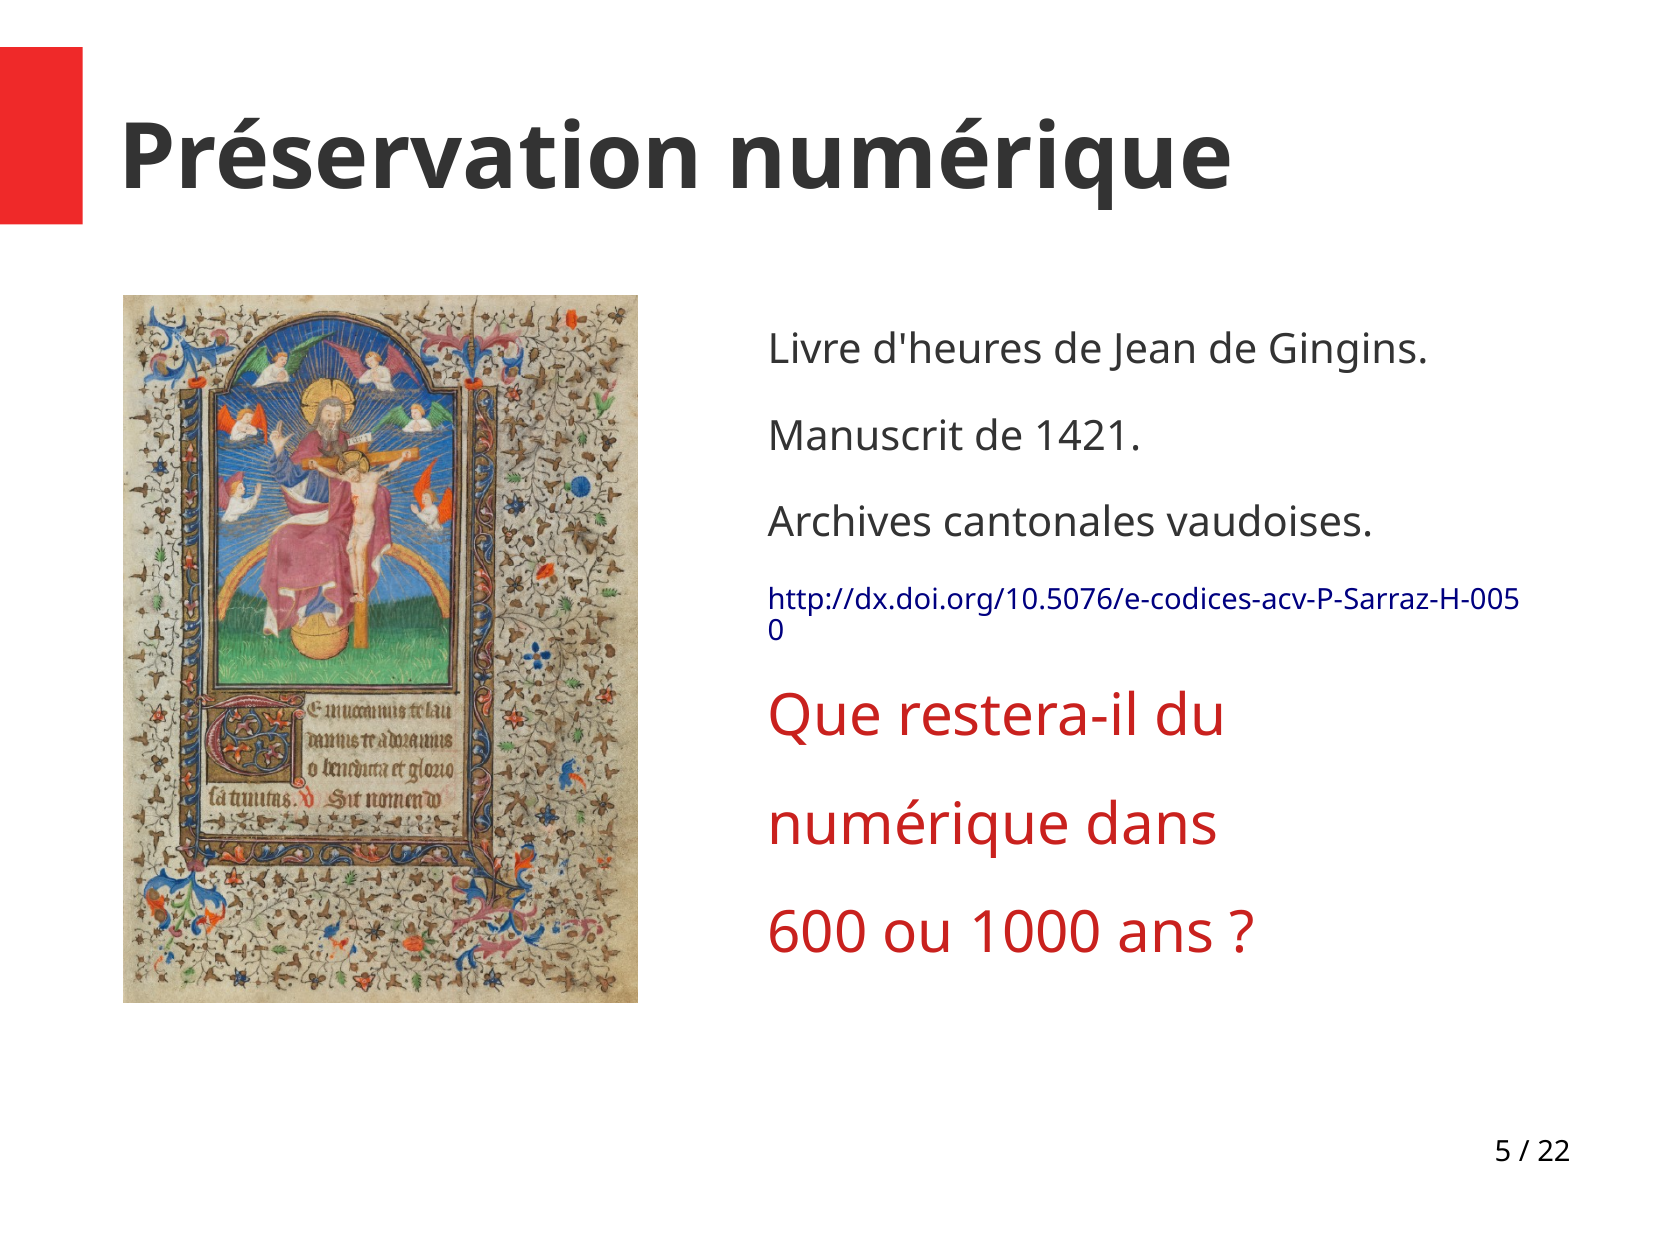

# Préservation numérique
Livre d'heures de Jean de Gingins.
Manuscrit de 1421.
Archives cantonales vaudoises.
http://dx.doi.org/10.5076/e-codices-acv-P-Sarraz-H-0050
Que restera-il du
numérique dans
600 ou 1000 ans ?
5